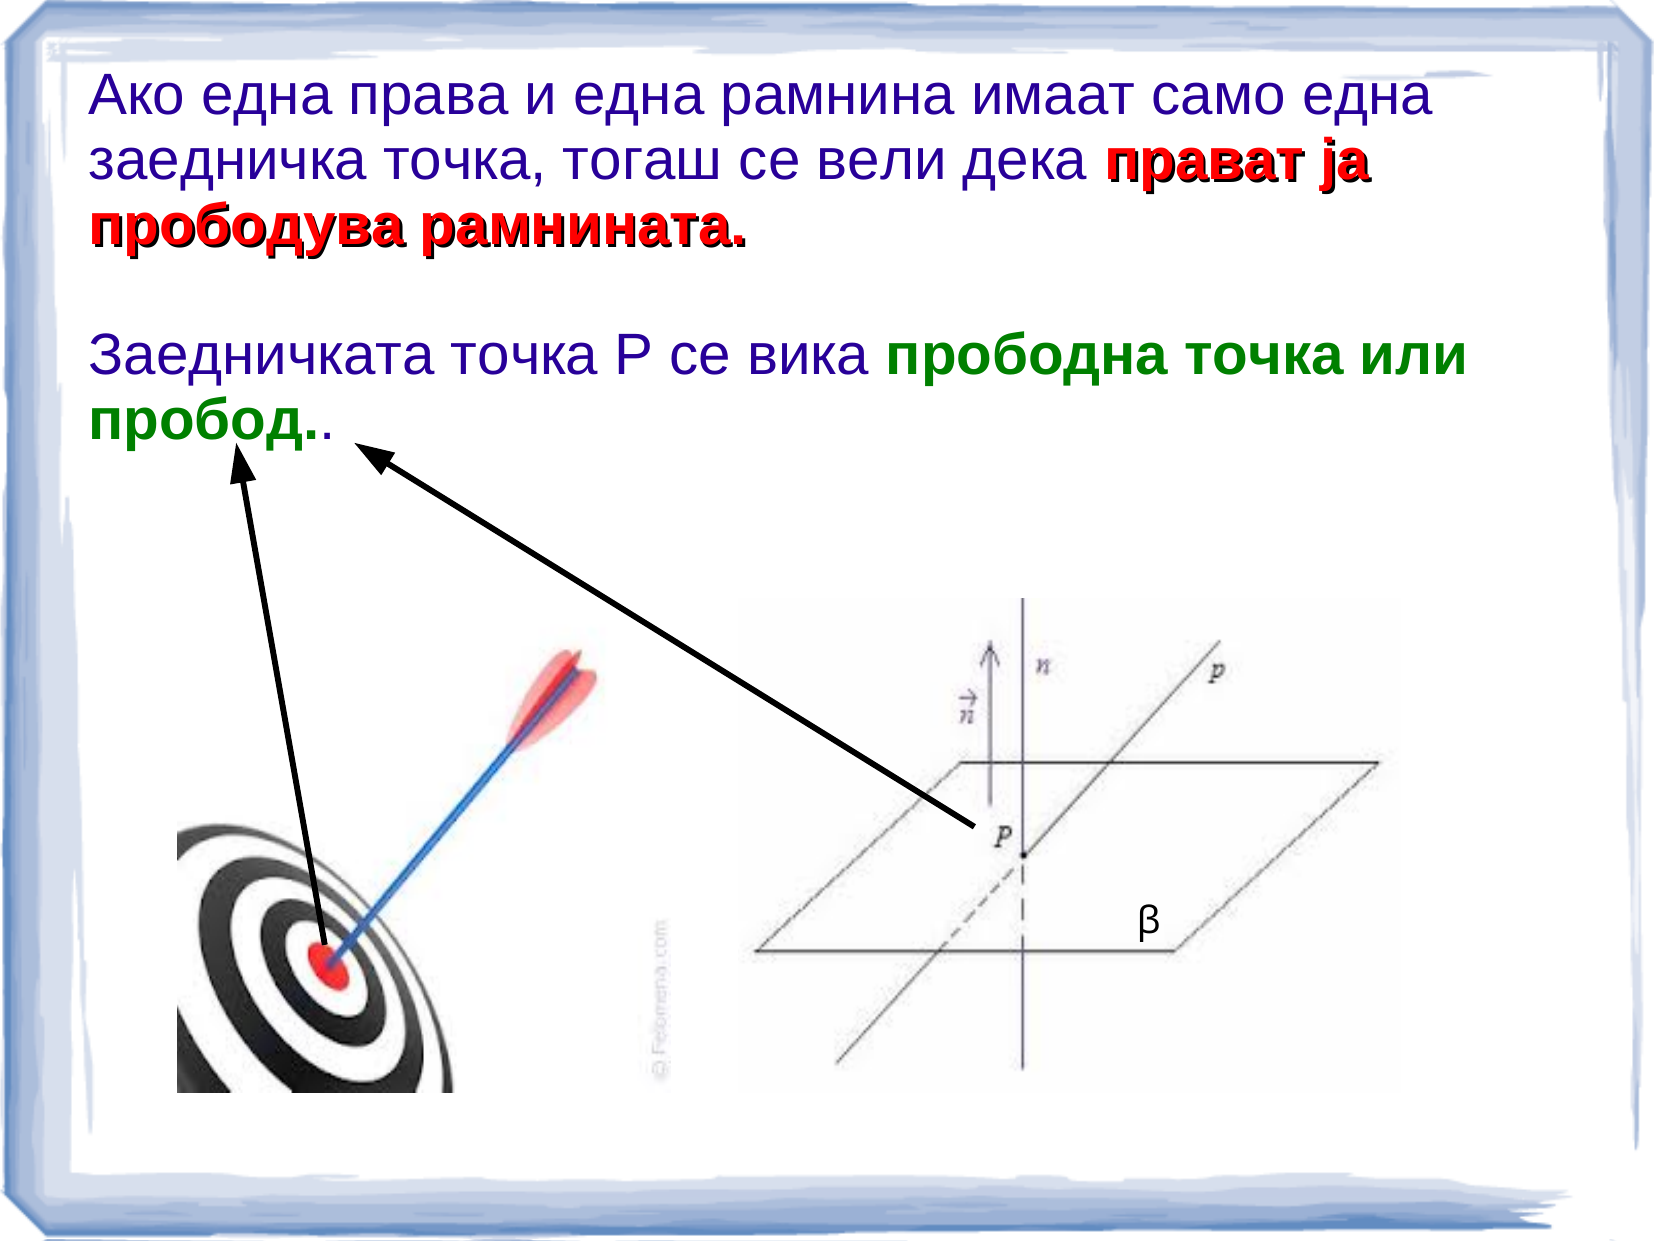

# Ако една права и една рамнина имаат само една заедничка точка, тогаш се вели дека прават ја прободува рамнината. Заедничката точка Р се вика прободна точка или пробод..
β